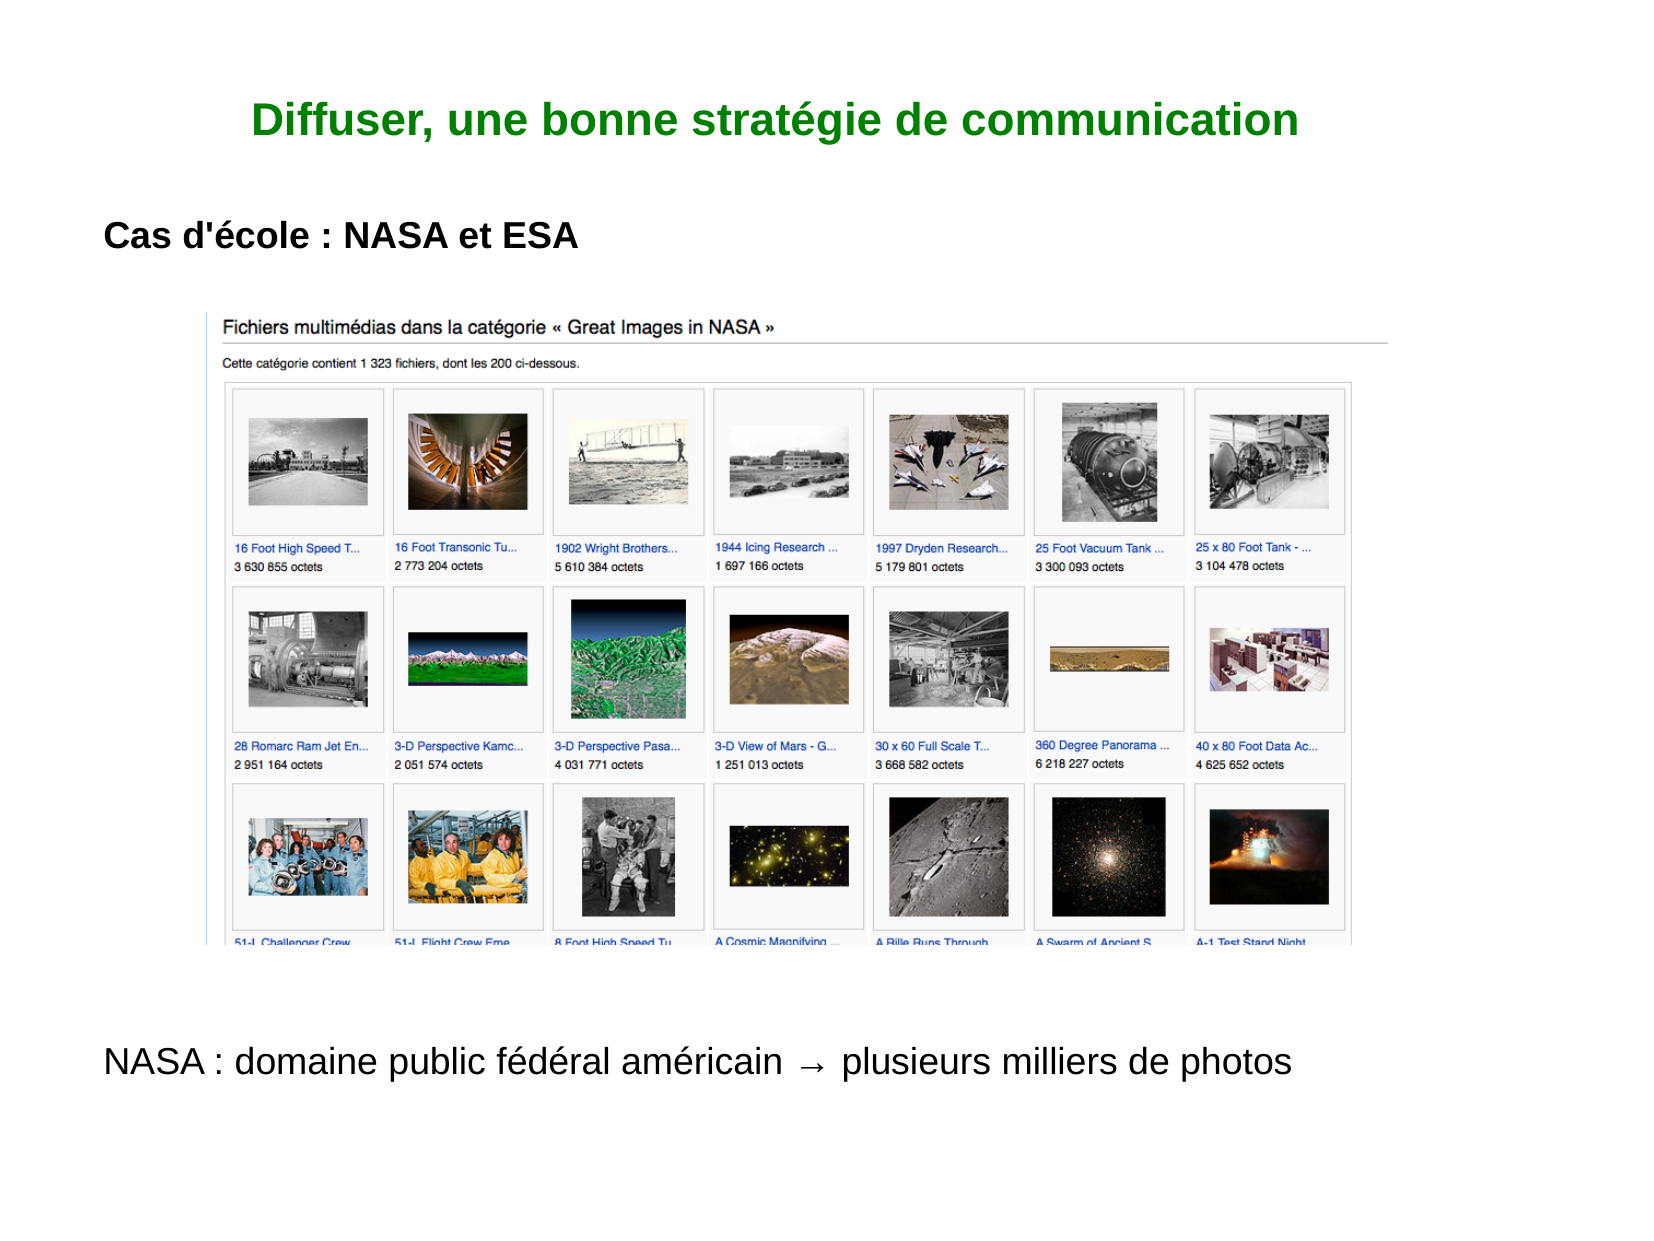

Diffuser, une bonne stratégie de communication
Cas d'école : NASA et ESA
NASA : domaine public fédéral américain → plusieurs milliers de photos